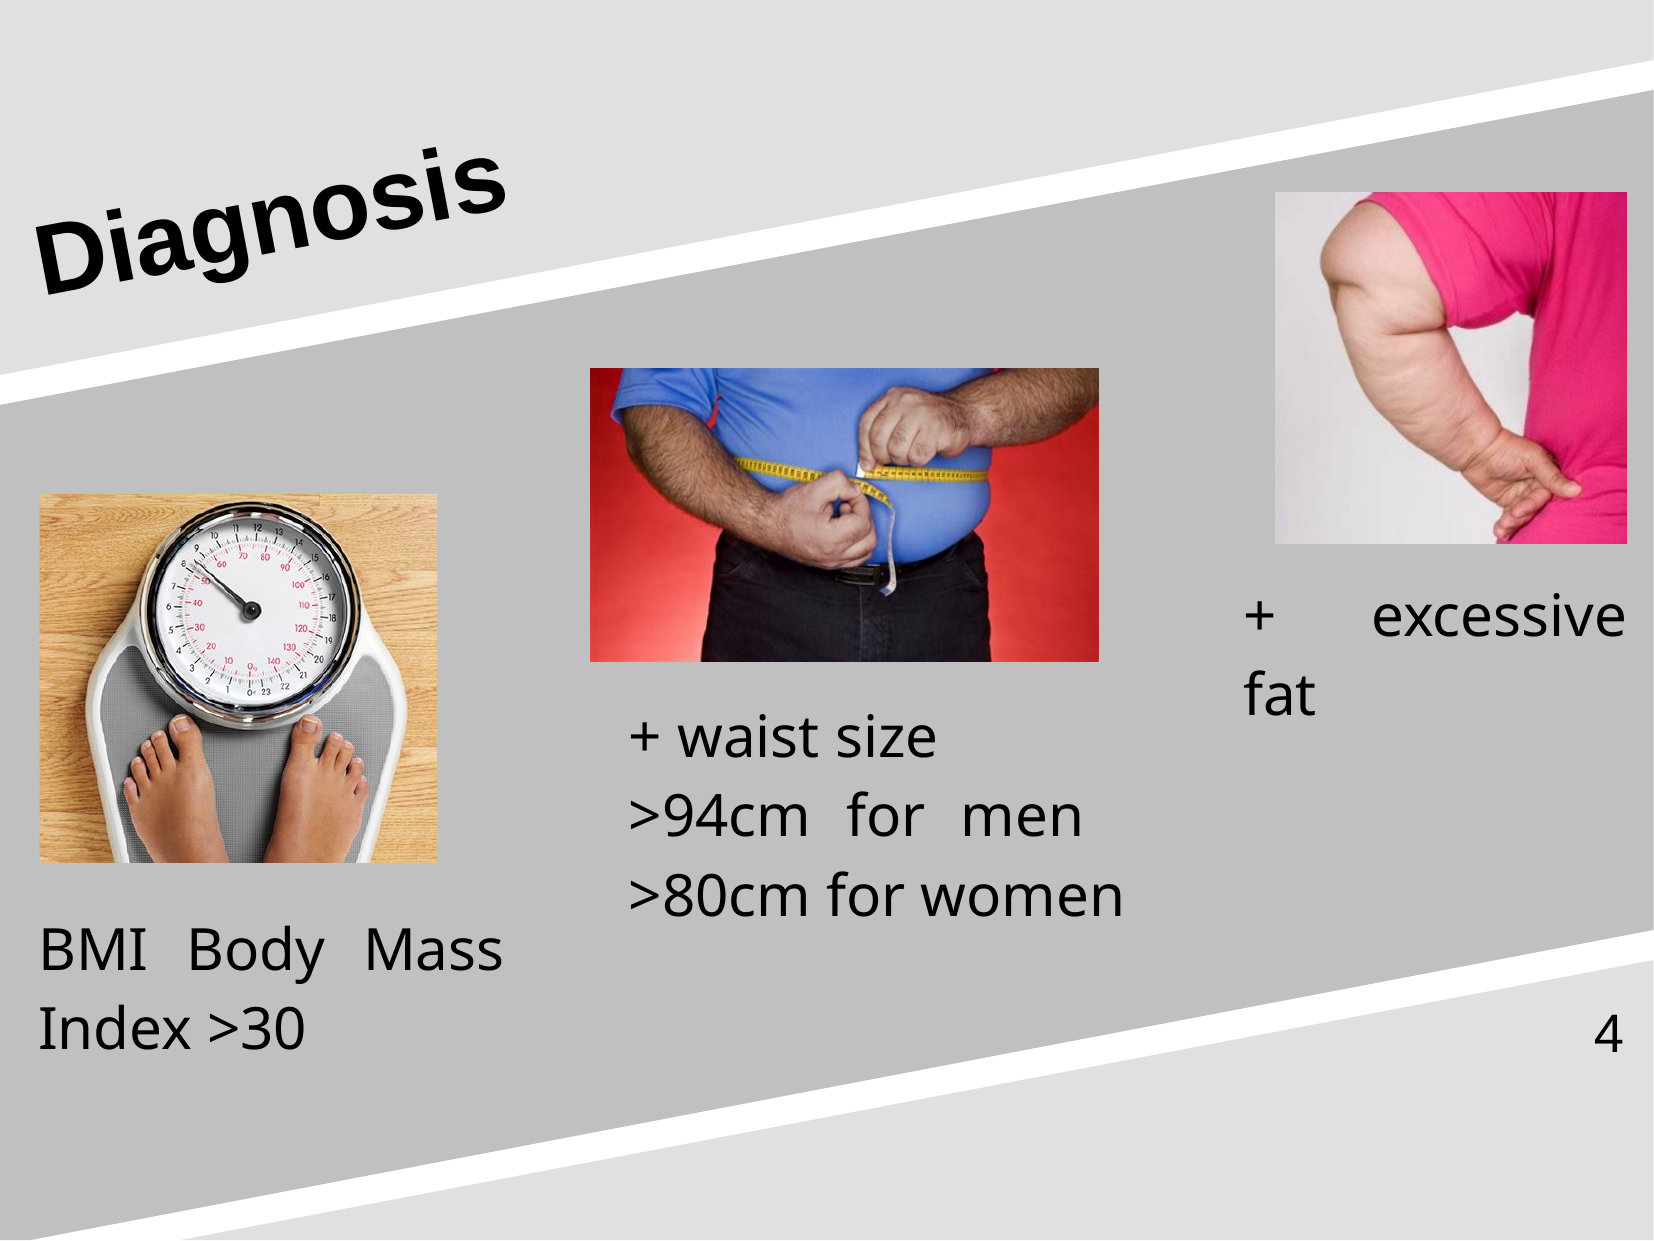

# Diagnosis
+ excessive fat
+ waist size
>94cm for men >80cm for women
BMI Body Mass Index >30
4